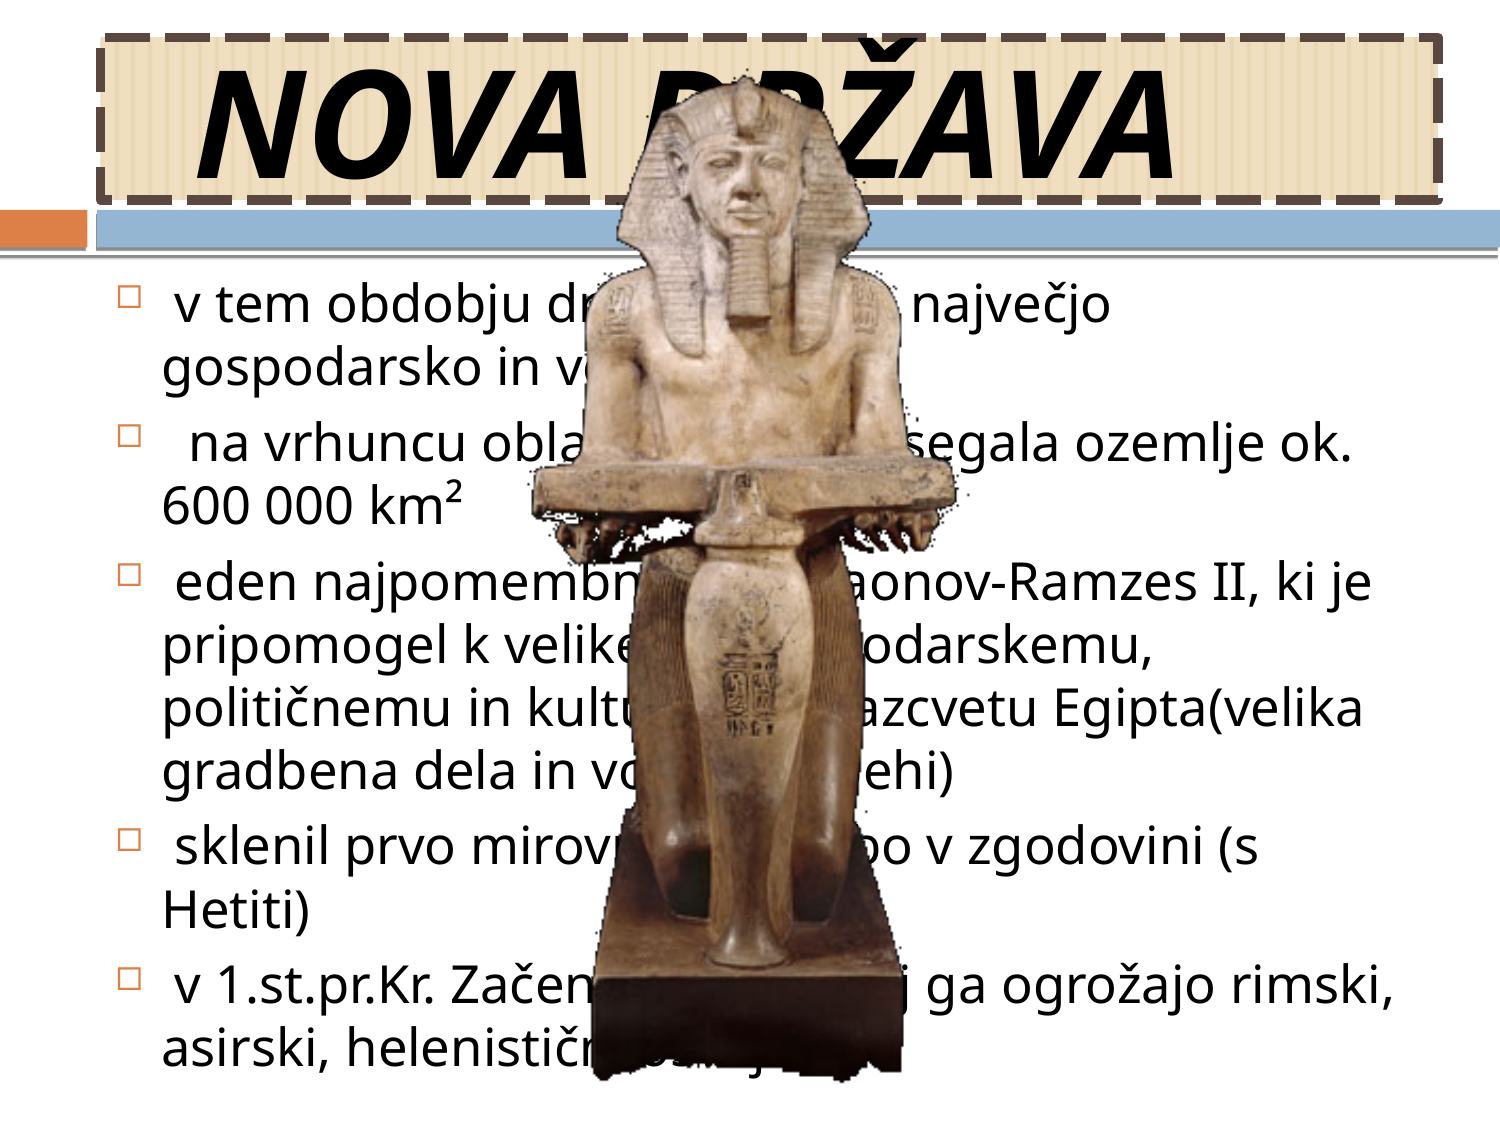

# NOVA DRŽAVA
 v tem obdobju država doseže največjo gospodarsko in vojaško moč
 na vrhuncu oblasti država obsegala ozemlje ok. 600 000 km²
 eden najpomembnejših faraonov-Ramzes II, ki je pripomogel k velikemu gospodarskemu, političnemu in kulturnemu razcvetu Egipta(velika gradbena dela in vojaški uspehi)
 sklenil prvo mirovno pogodbo v zgodovini (s Hetiti)
 v 1.st.pr.Kr. Začenja slabeti, saj ga ogrožajo rimski, asirski, helenistični osvajalci